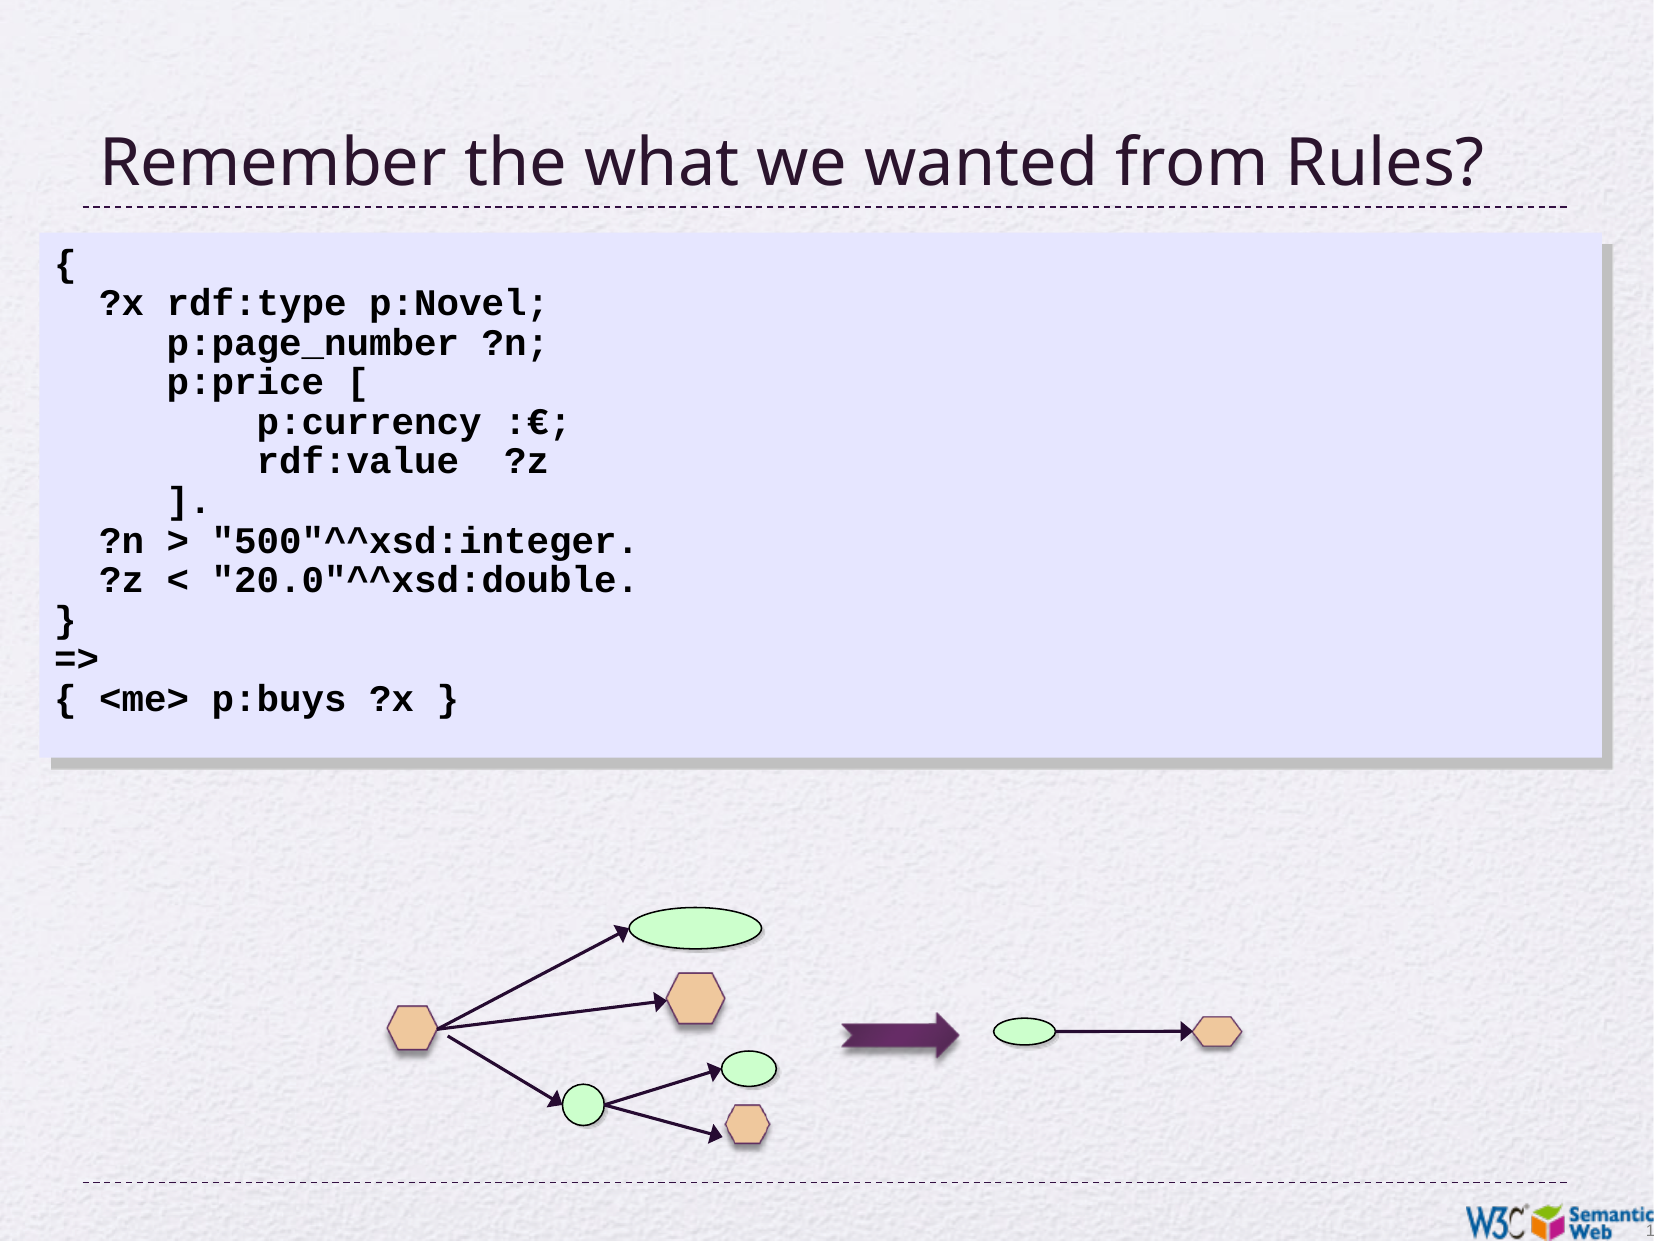

# Remember the what we wanted from Rules?
{
 ?x rdf:type p:Novel;
 p:page_number ?n;
 p:price [
 p:currency :€;
 rdf:value ?z
 ].
 ?n > "500"^^xsd:integer.
 ?z < "20.0"^^xsd:double.
}
=>
{ <me> p:buys ?x }